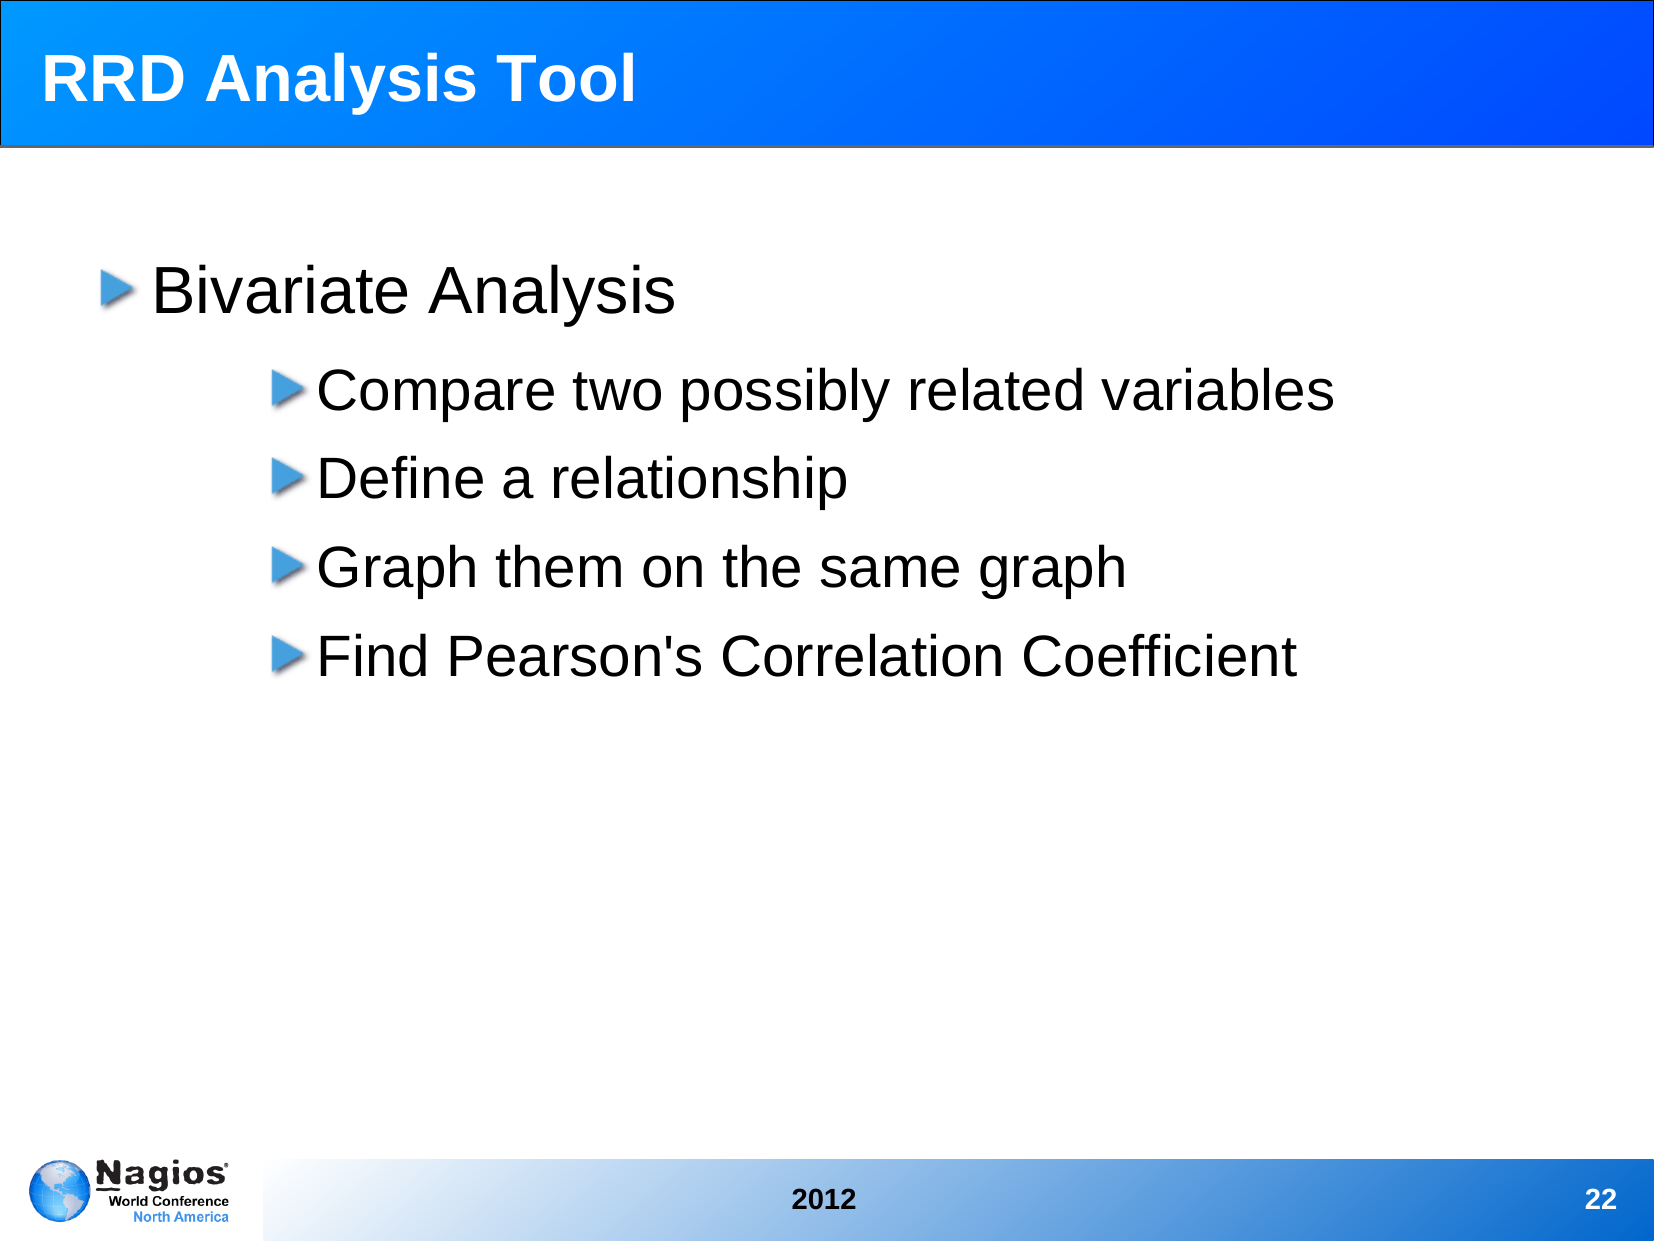

# RRD Analysis Tool
Bivariate Analysis
Compare two possibly related variables
Define a relationship
Graph them on the same graph
Find Pearson's Correlation Coefficient
2011
22